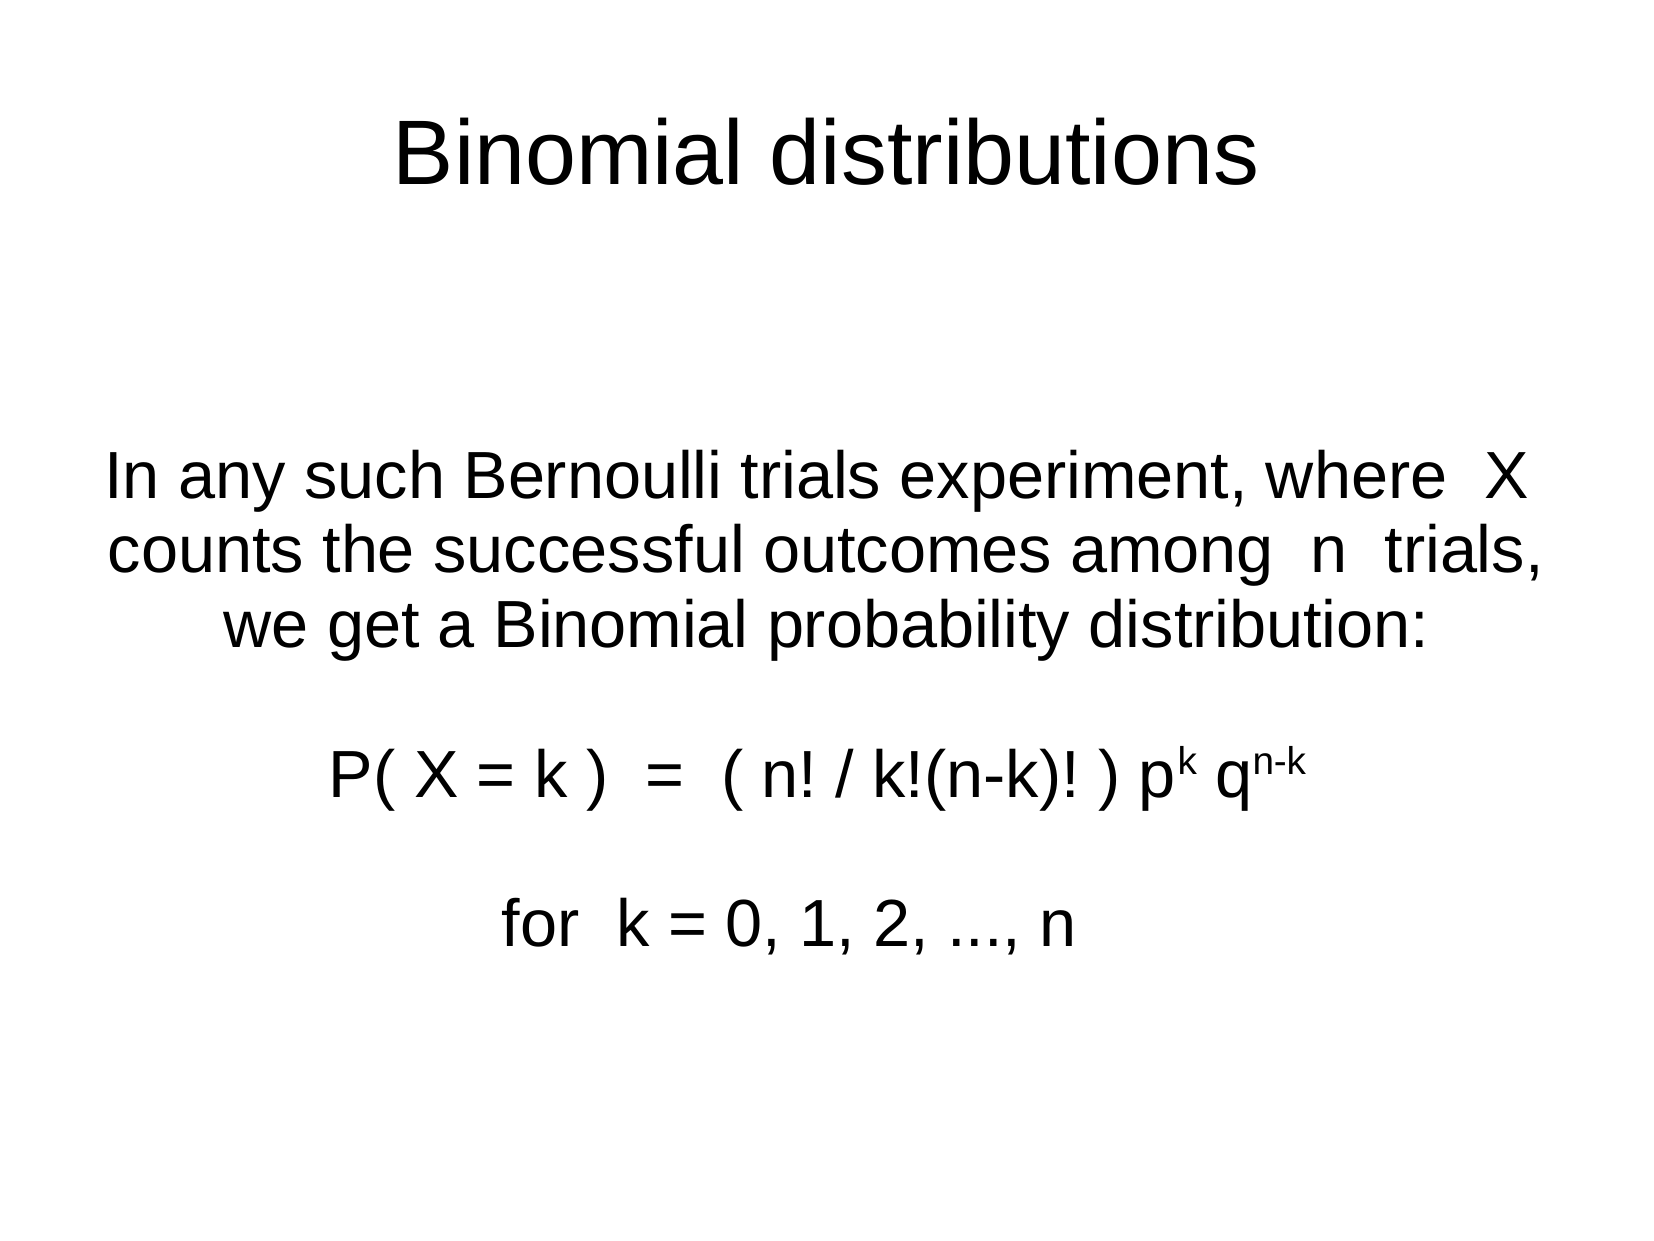

# Binomial distributions
In any such Bernoulli trials experiment, where X counts the successful outcomes among n trials, we get a Binomial probability distribution:
P( X = k ) = ( n! / k!(n-k)! ) pk qn-k
for k = 0, 1, 2, ..., n